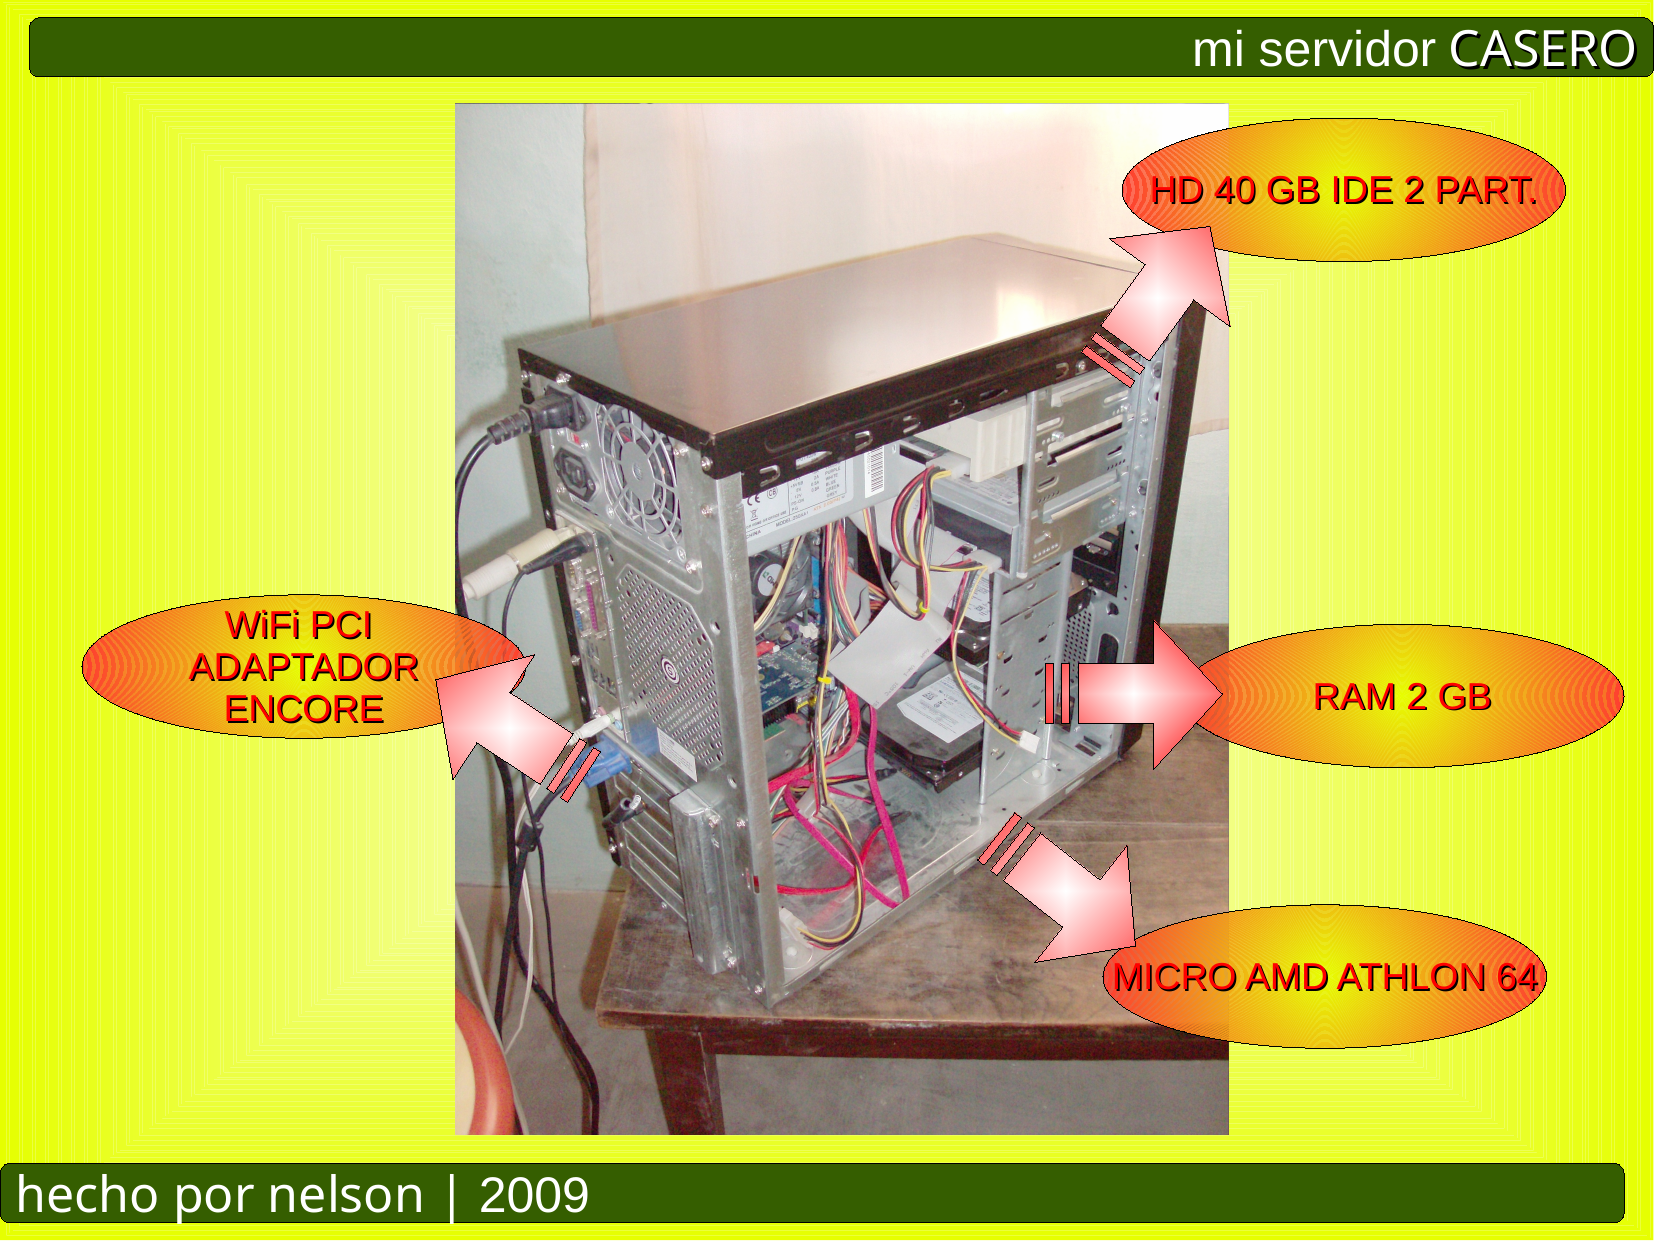

HD 40 GB IDE 2 PART.
WiFi PCI
ADAPTADOR
ENCORE
RAM 2 GB
MICRO AMD ATHLON 64